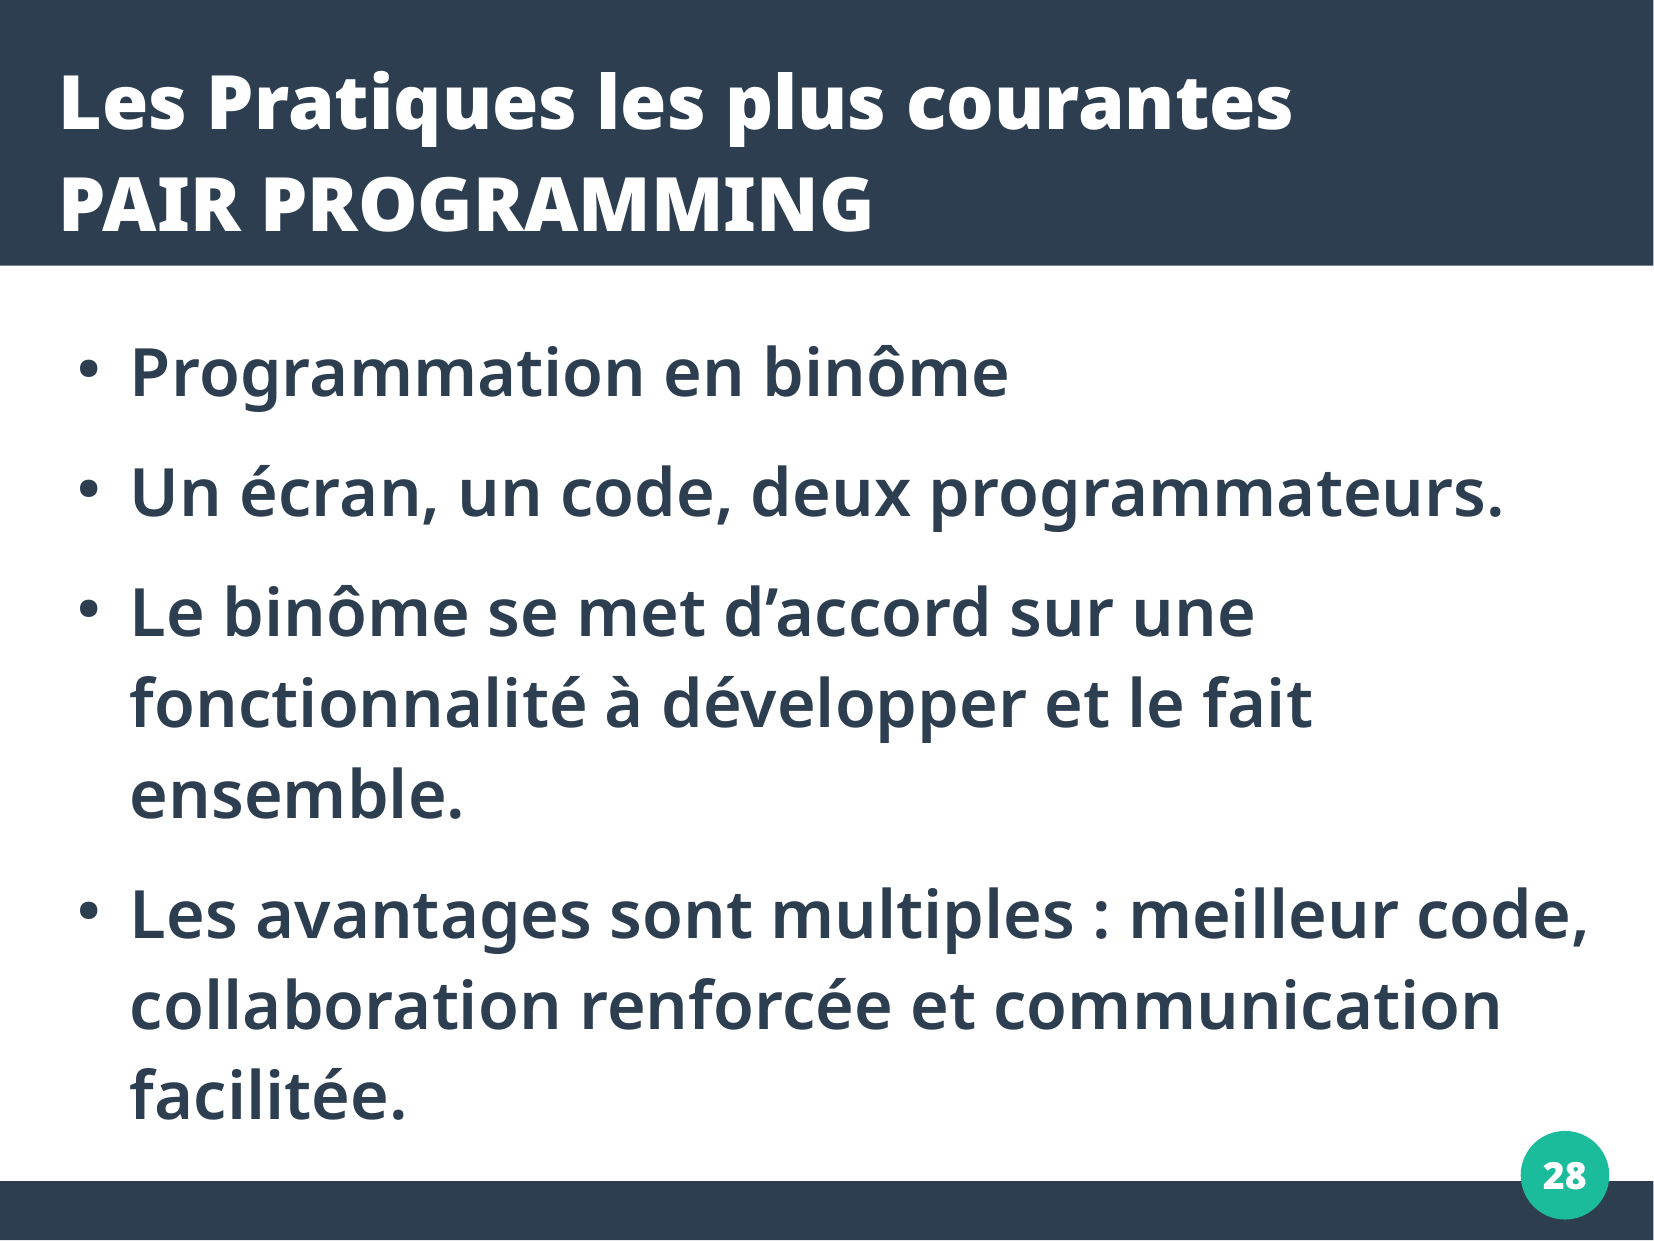

# Les Pratiques les plus courantes PAIR PROGRAMMING
Programmation en binôme
Un écran, un code, deux programmateurs.
Le binôme se met d’accord sur une fonctionnalité à développer et le fait ensemble.
Les avantages sont multiples : meilleur code, collaboration renforcée et communication facilitée.
28